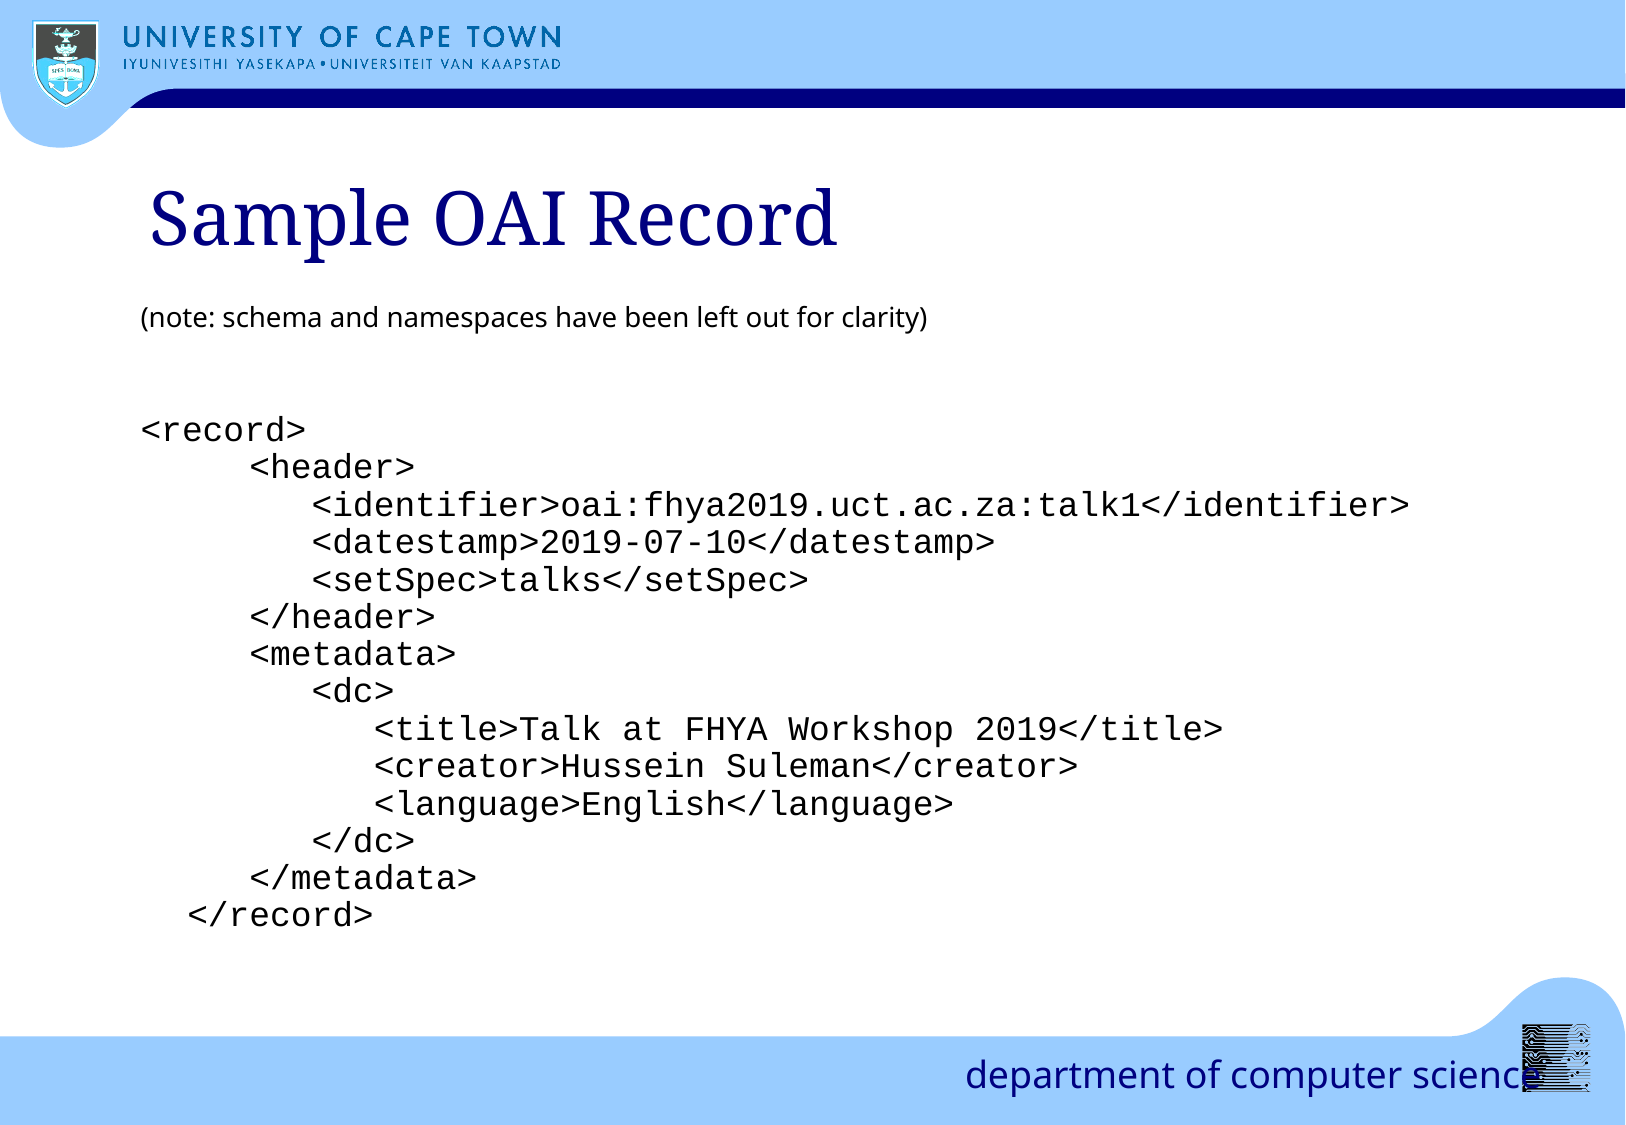

# Sample OAI Record
(note: schema and namespaces have been left out for clarity)
<record>
 <header>
 <identifier>oai:fhya2019.uct.ac.za:talk1</identifier>
 <datestamp>2019-07-10</datestamp>
 <setSpec>talks</setSpec>
 </header>
 <metadata>
 <dc>
 <title>Talk at FHYA Workshop 2019</title>
 <creator>Hussein Suleman</creator>
 <language>English</language>
 </dc>
 </metadata>
</record>